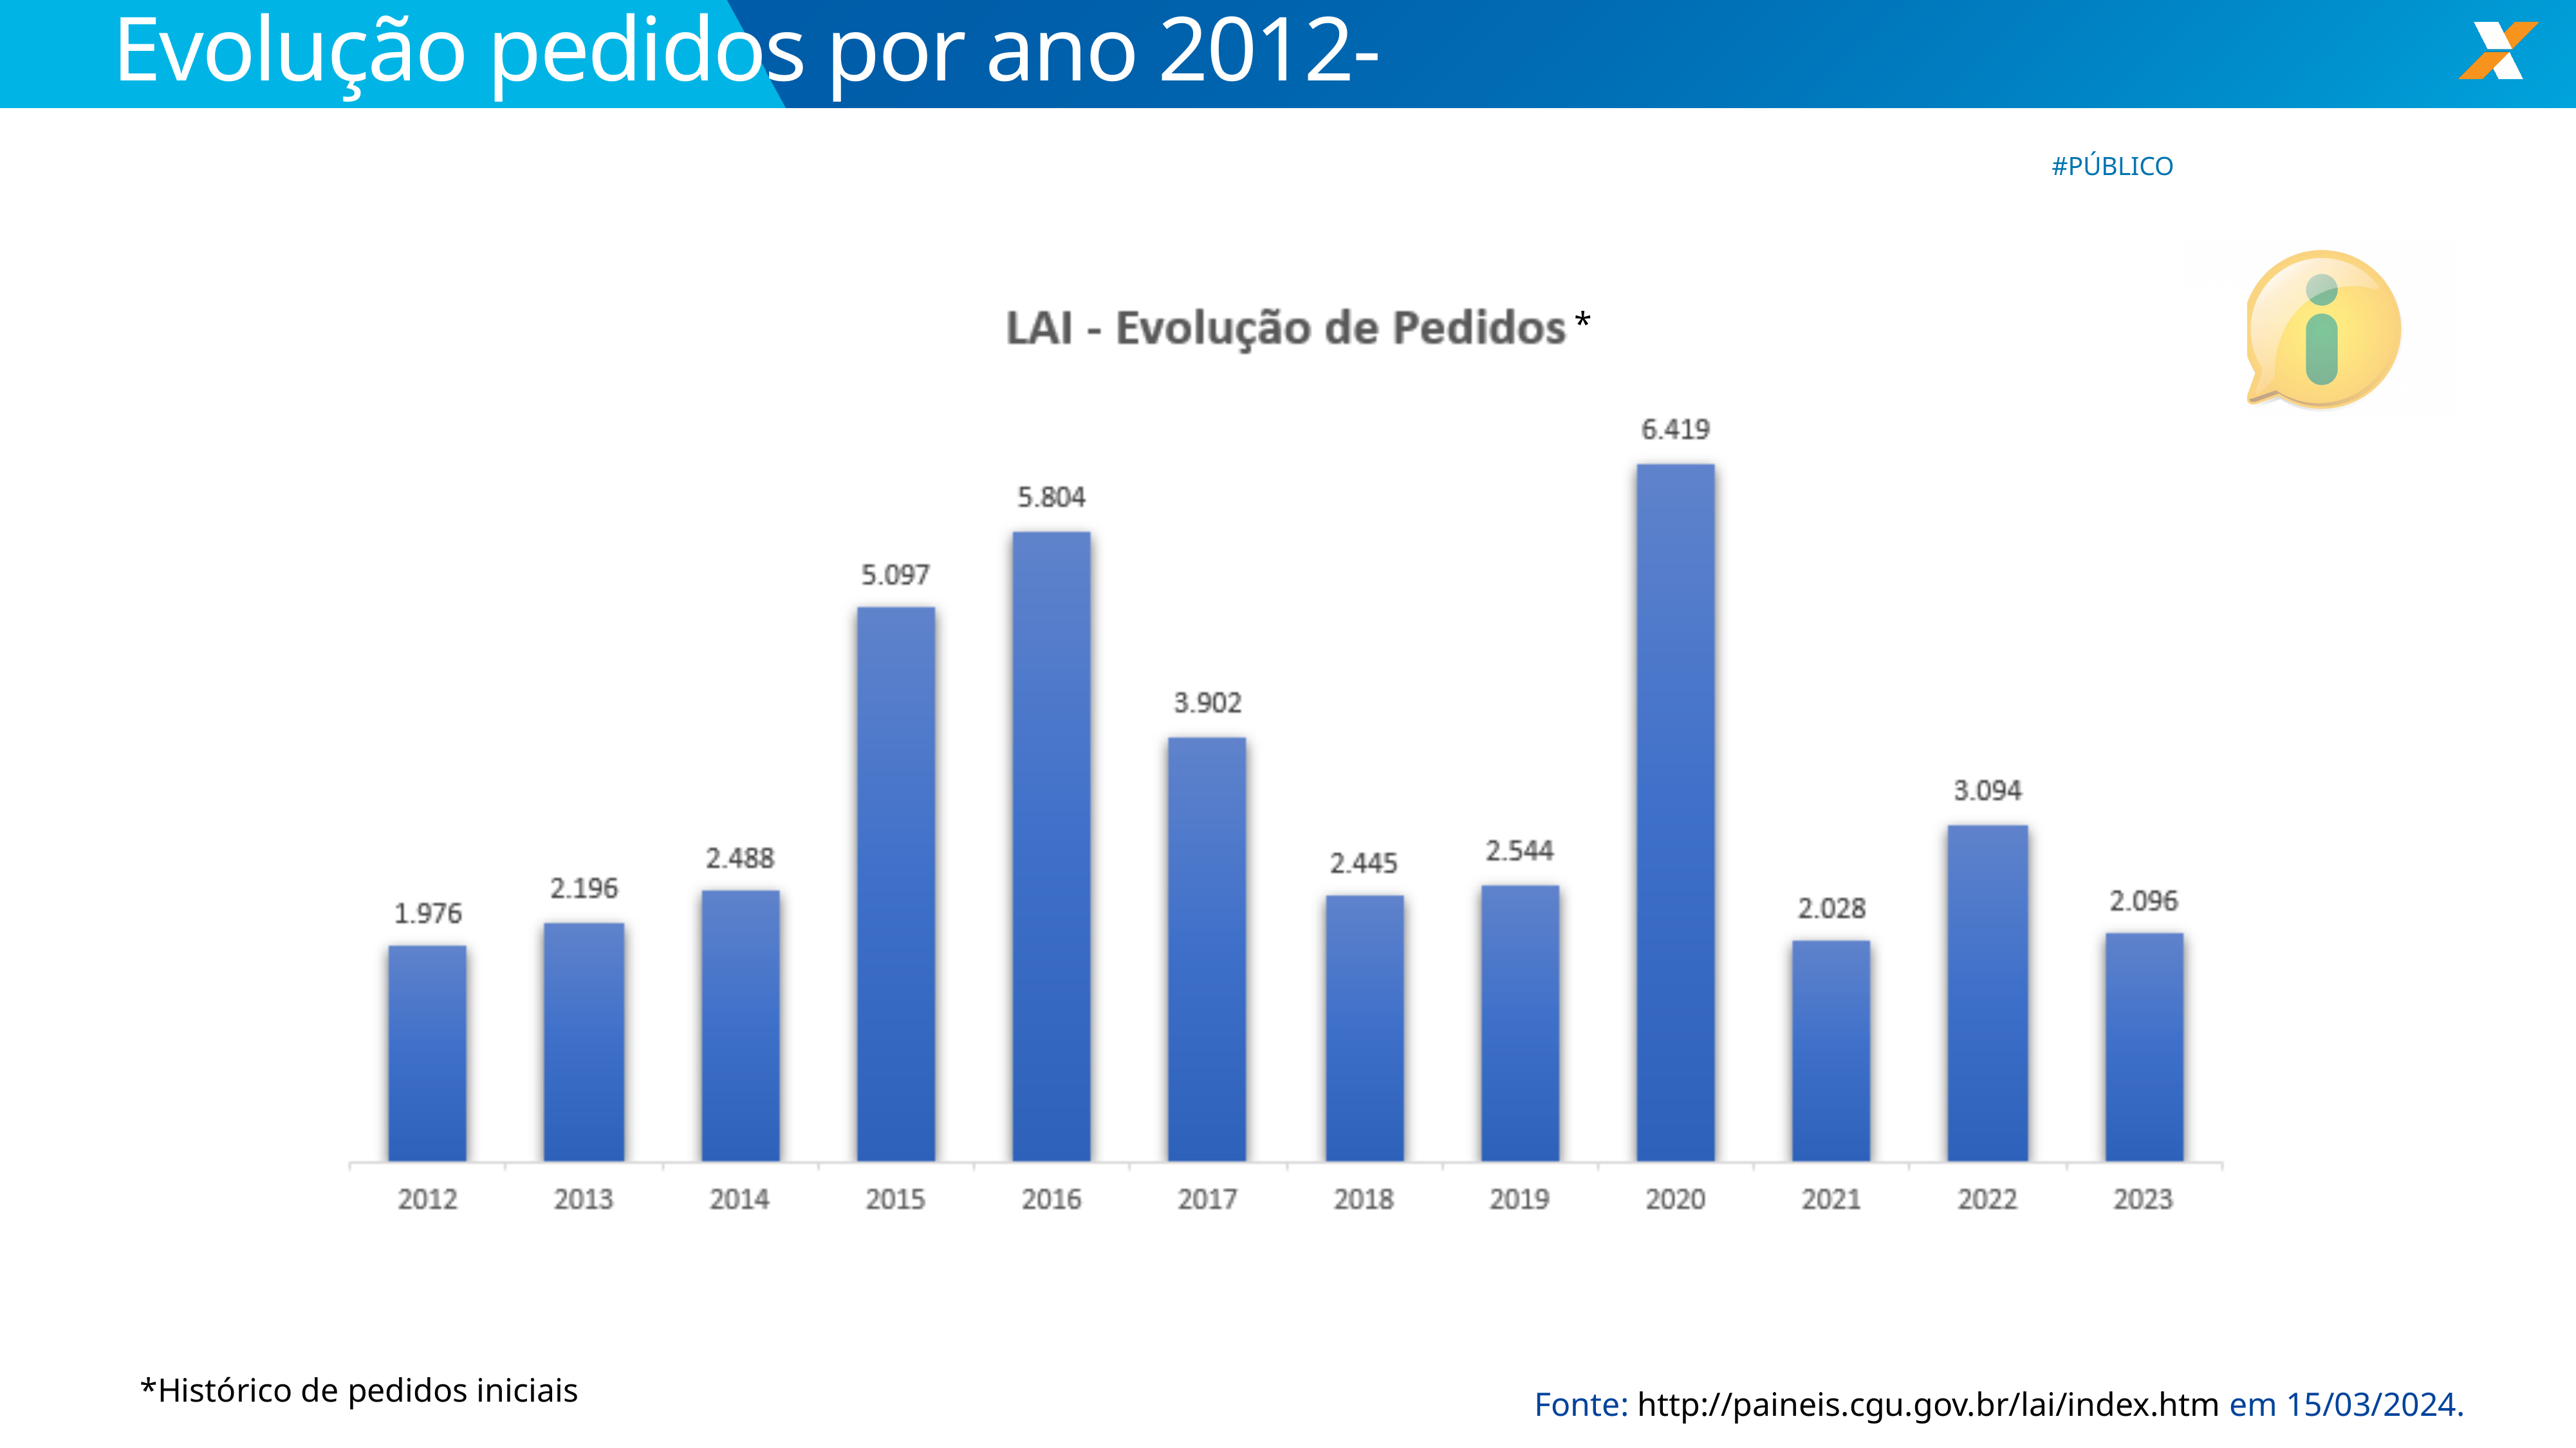

Evolução pedidos por ano 2012-2023
#PÚBLICO
*
*Histórico de pedidos iniciais
Fonte: http://paineis.cgu.gov.br/lai/index.htm em 15/03/2024.